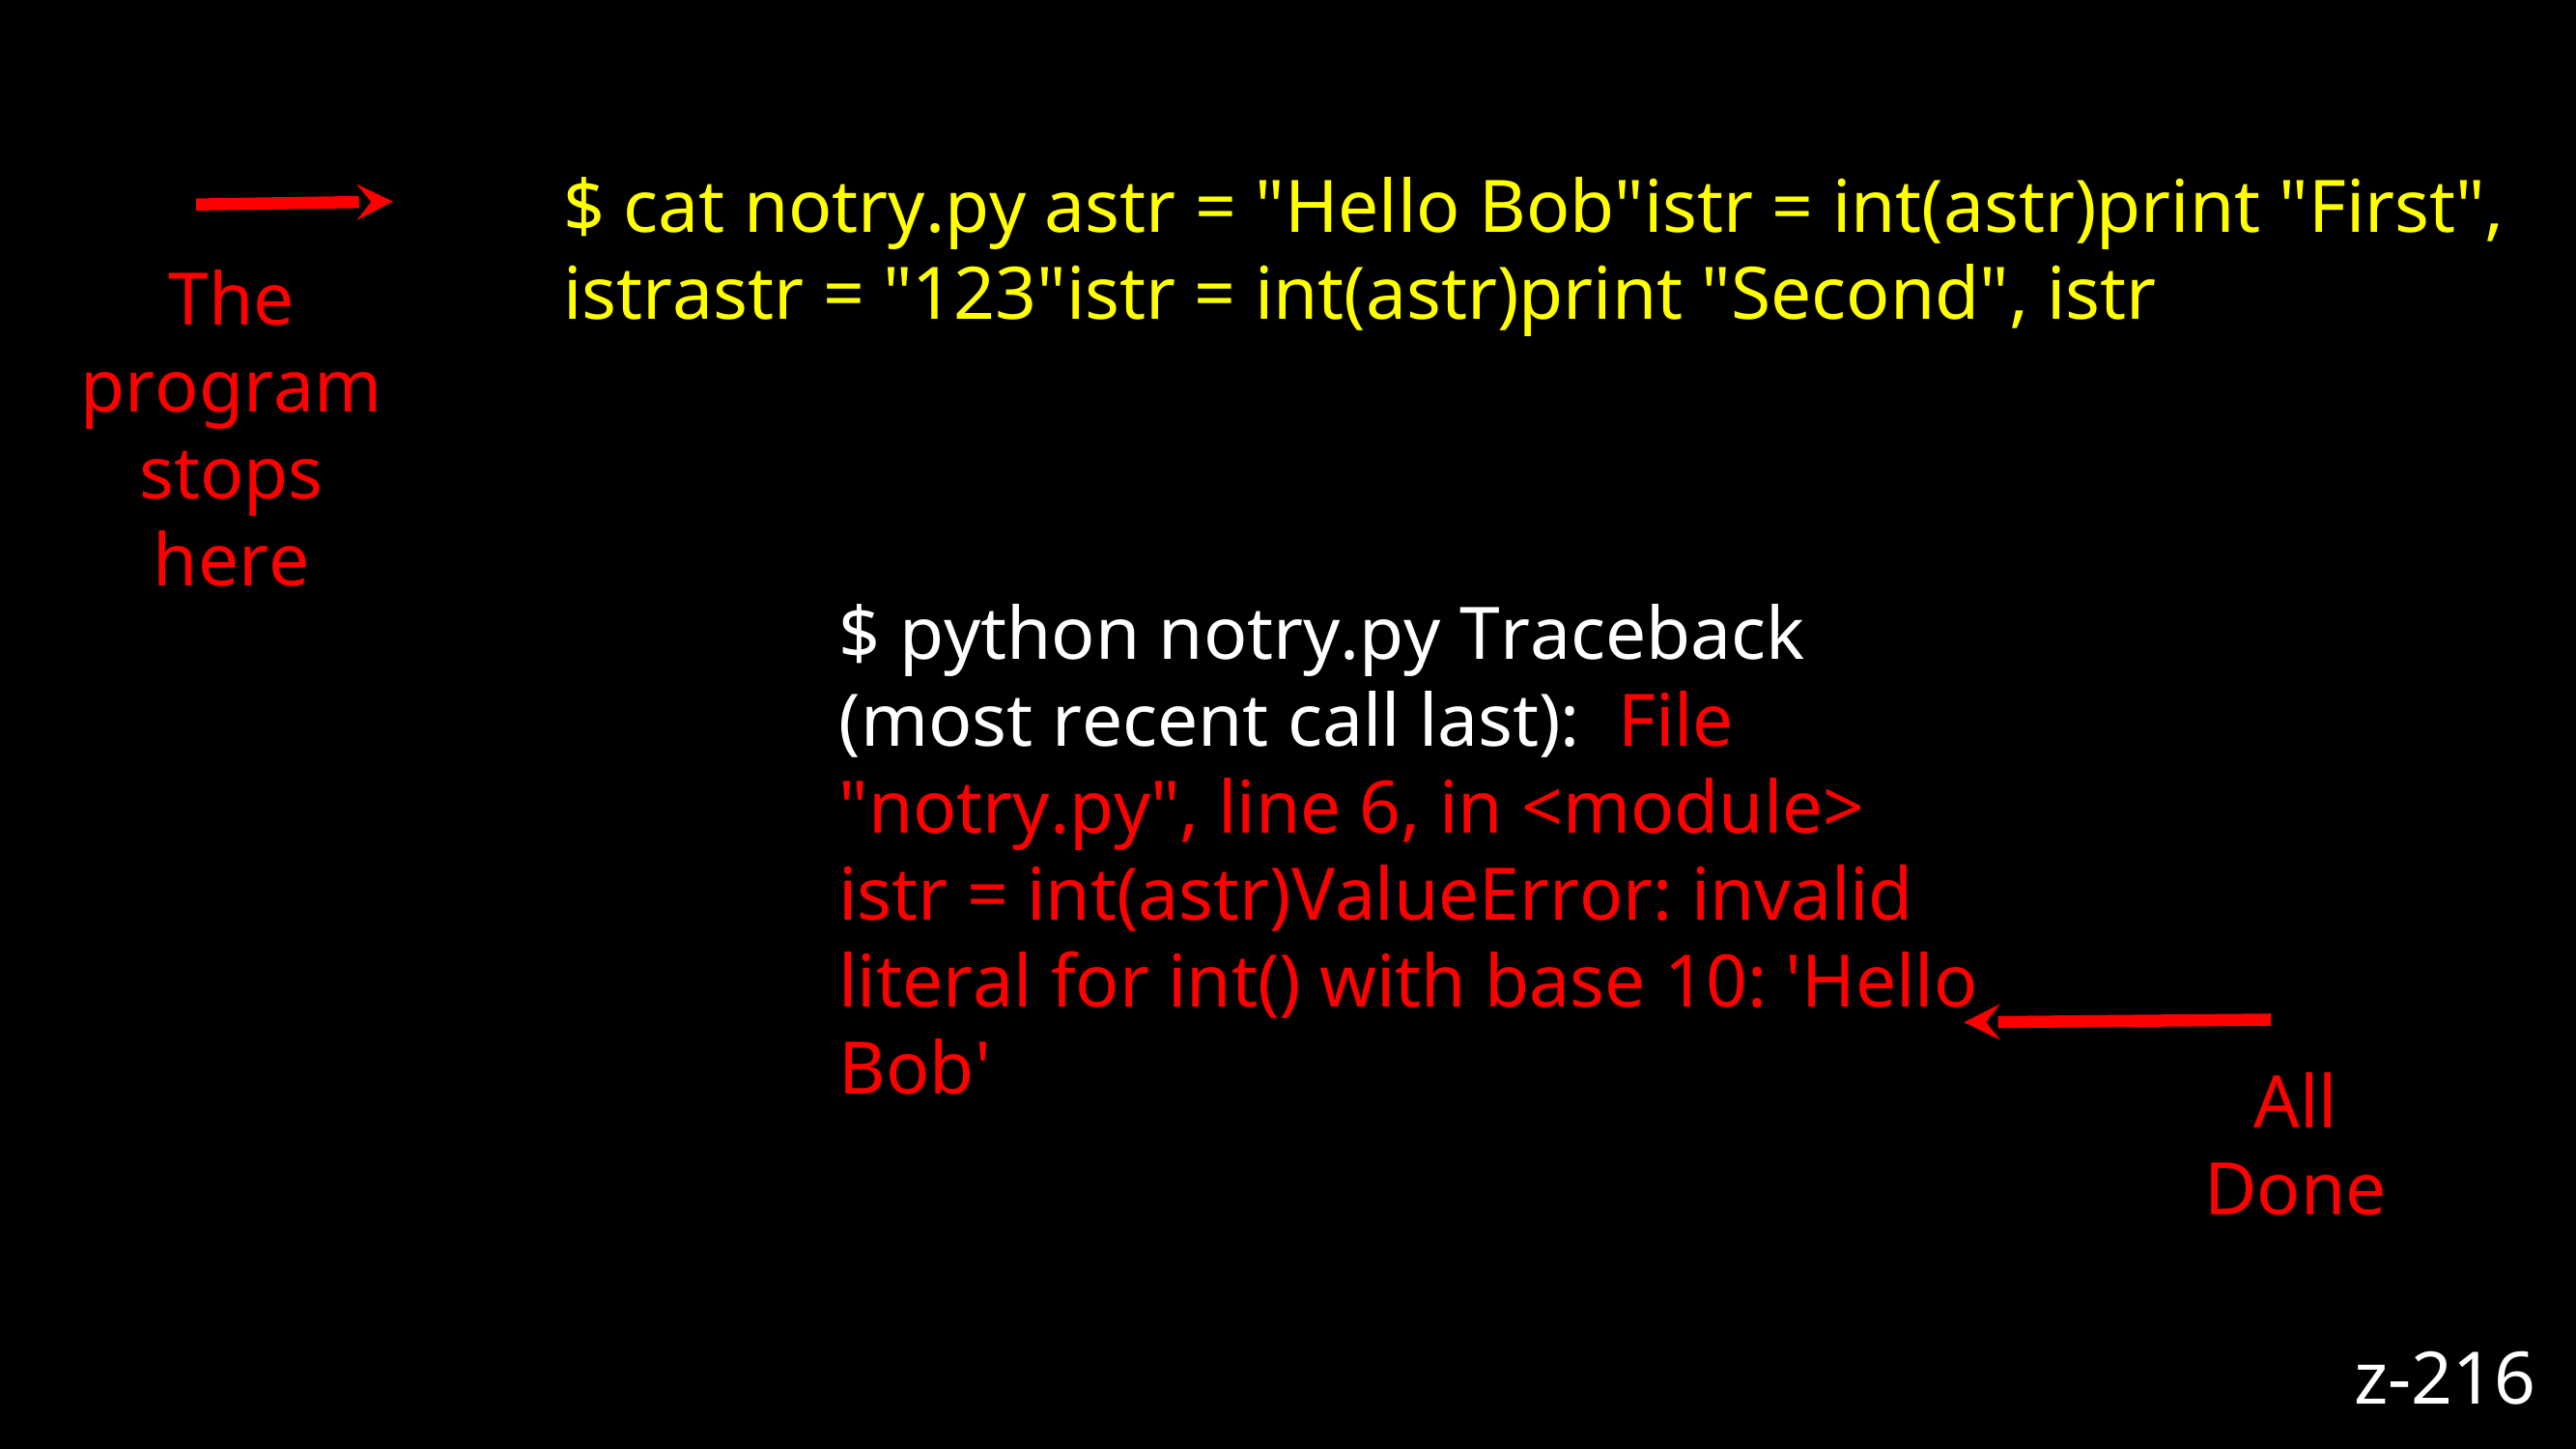

$ cat notry.py astr = "Hello Bob"istr = int(astr)print "First",
istrastr = "123"istr = int(astr)print "Second", istr
The program stops here
$ python notry.py Traceback (most recent call last): File "notry.py", line 6, in <module> istr = int(astr)ValueError: invalid literal for int() with base 10: 'Hello Bob'
All
Done
z-216